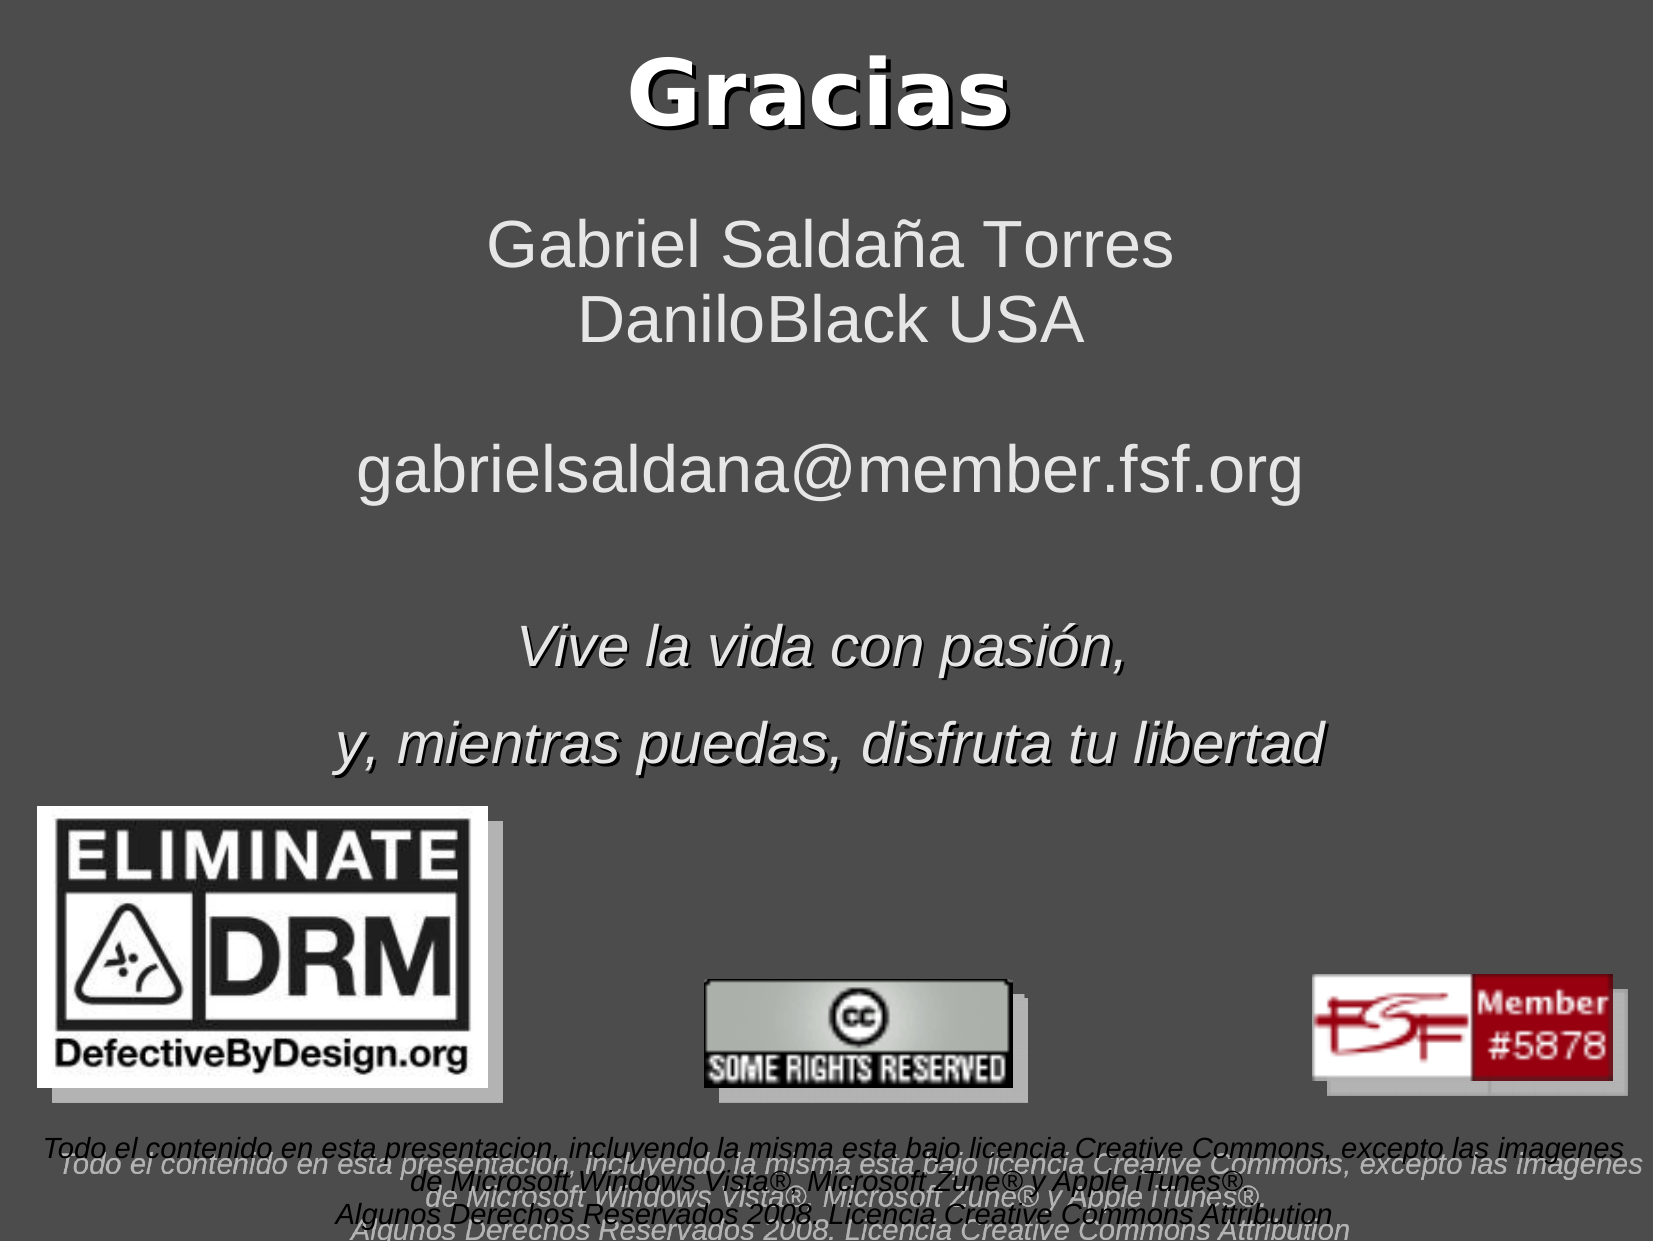

# Gracias
Gabriel Saldaña Torres
DaniloBlack USA
gabrielsaldana@member.fsf.org
Vive la vida con pasión,
y, mientras puedas, disfruta tu libertad
Todo el contenido en esta presentacion, incluyendo la misma esta bajo licencia Creative Commons, excepto las imagenes de Microsoft Windows Vista®, Microsoft Zune® y Apple iTunes®.
Algunos Derechos Reservados 2008. Licencia Creative Commons Attribution